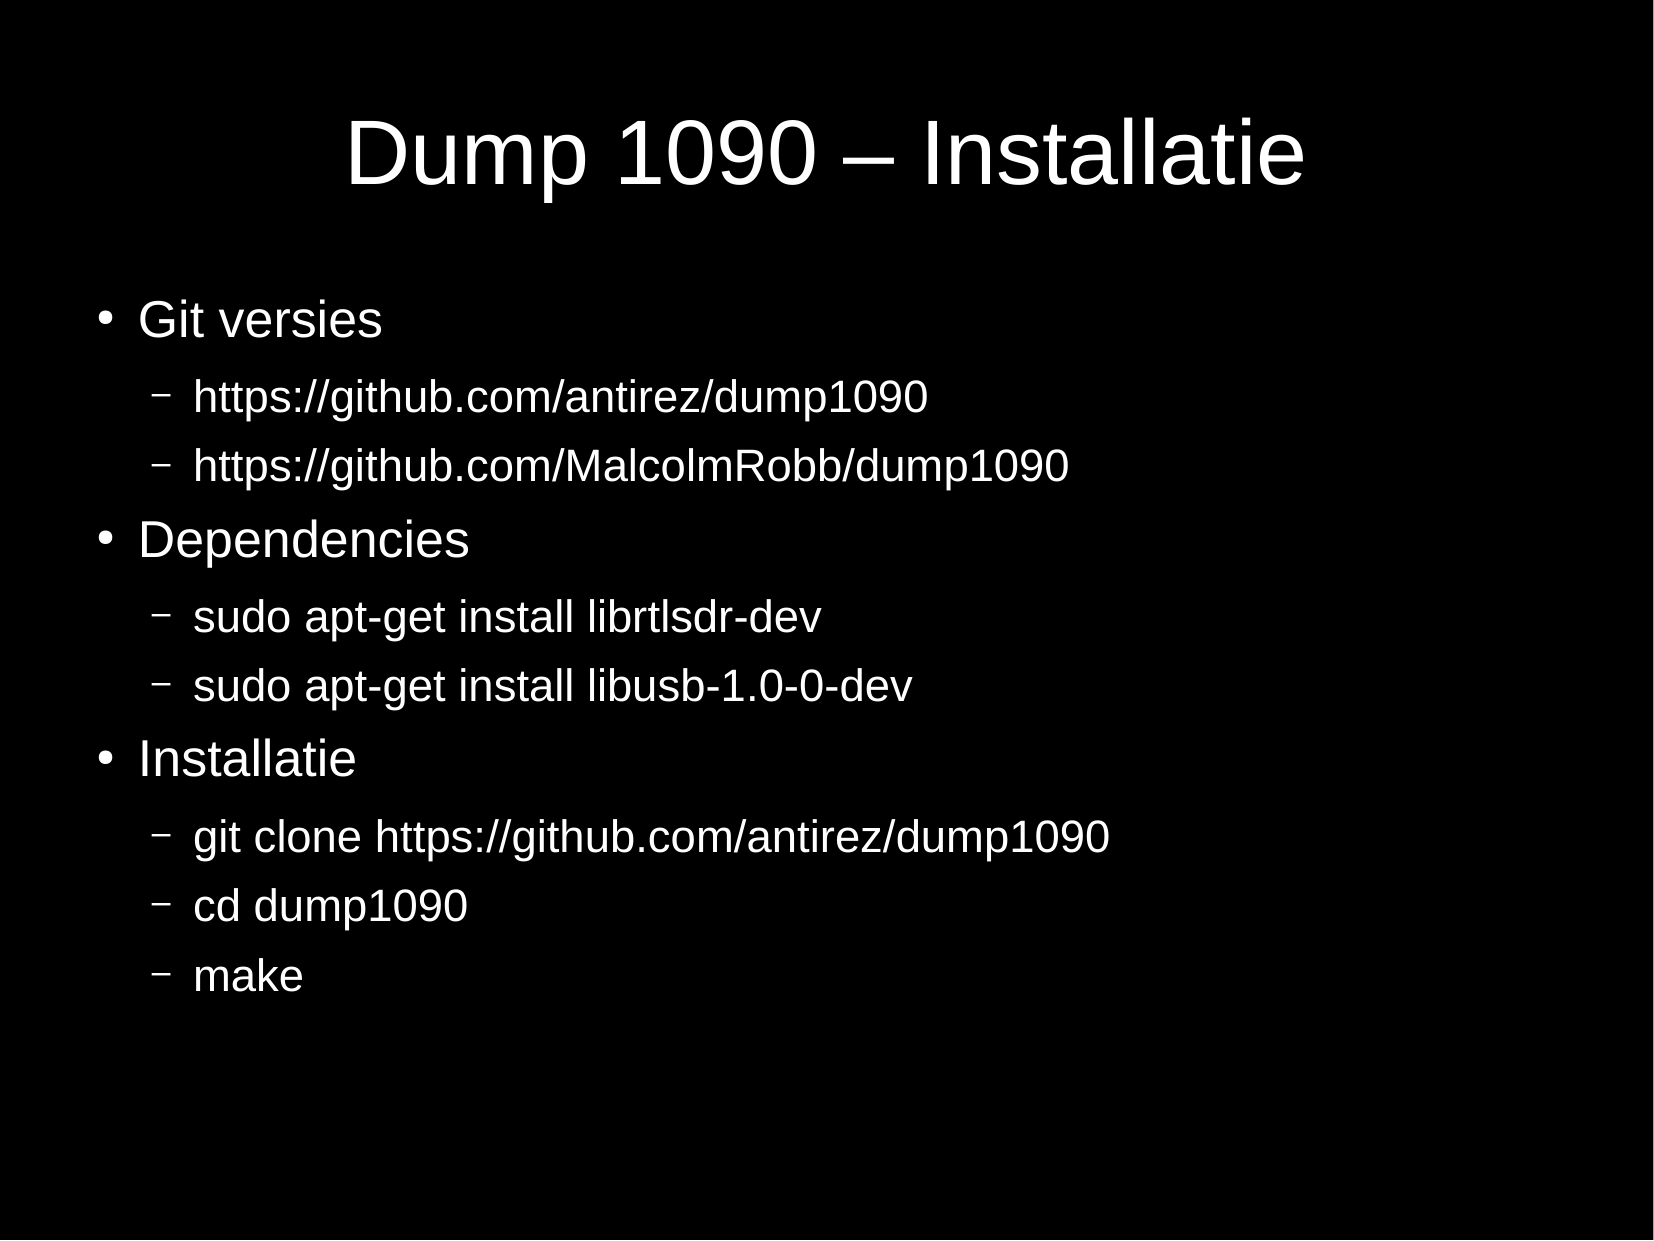

# Dump 1090 – Installatie
Git versies
https://github.com/antirez/dump1090
https://github.com/MalcolmRobb/dump1090
Dependencies
sudo apt-get install librtlsdr-dev
sudo apt-get install libusb-1.0-0-dev
Installatie
git clone https://github.com/antirez/dump1090
cd dump1090
make